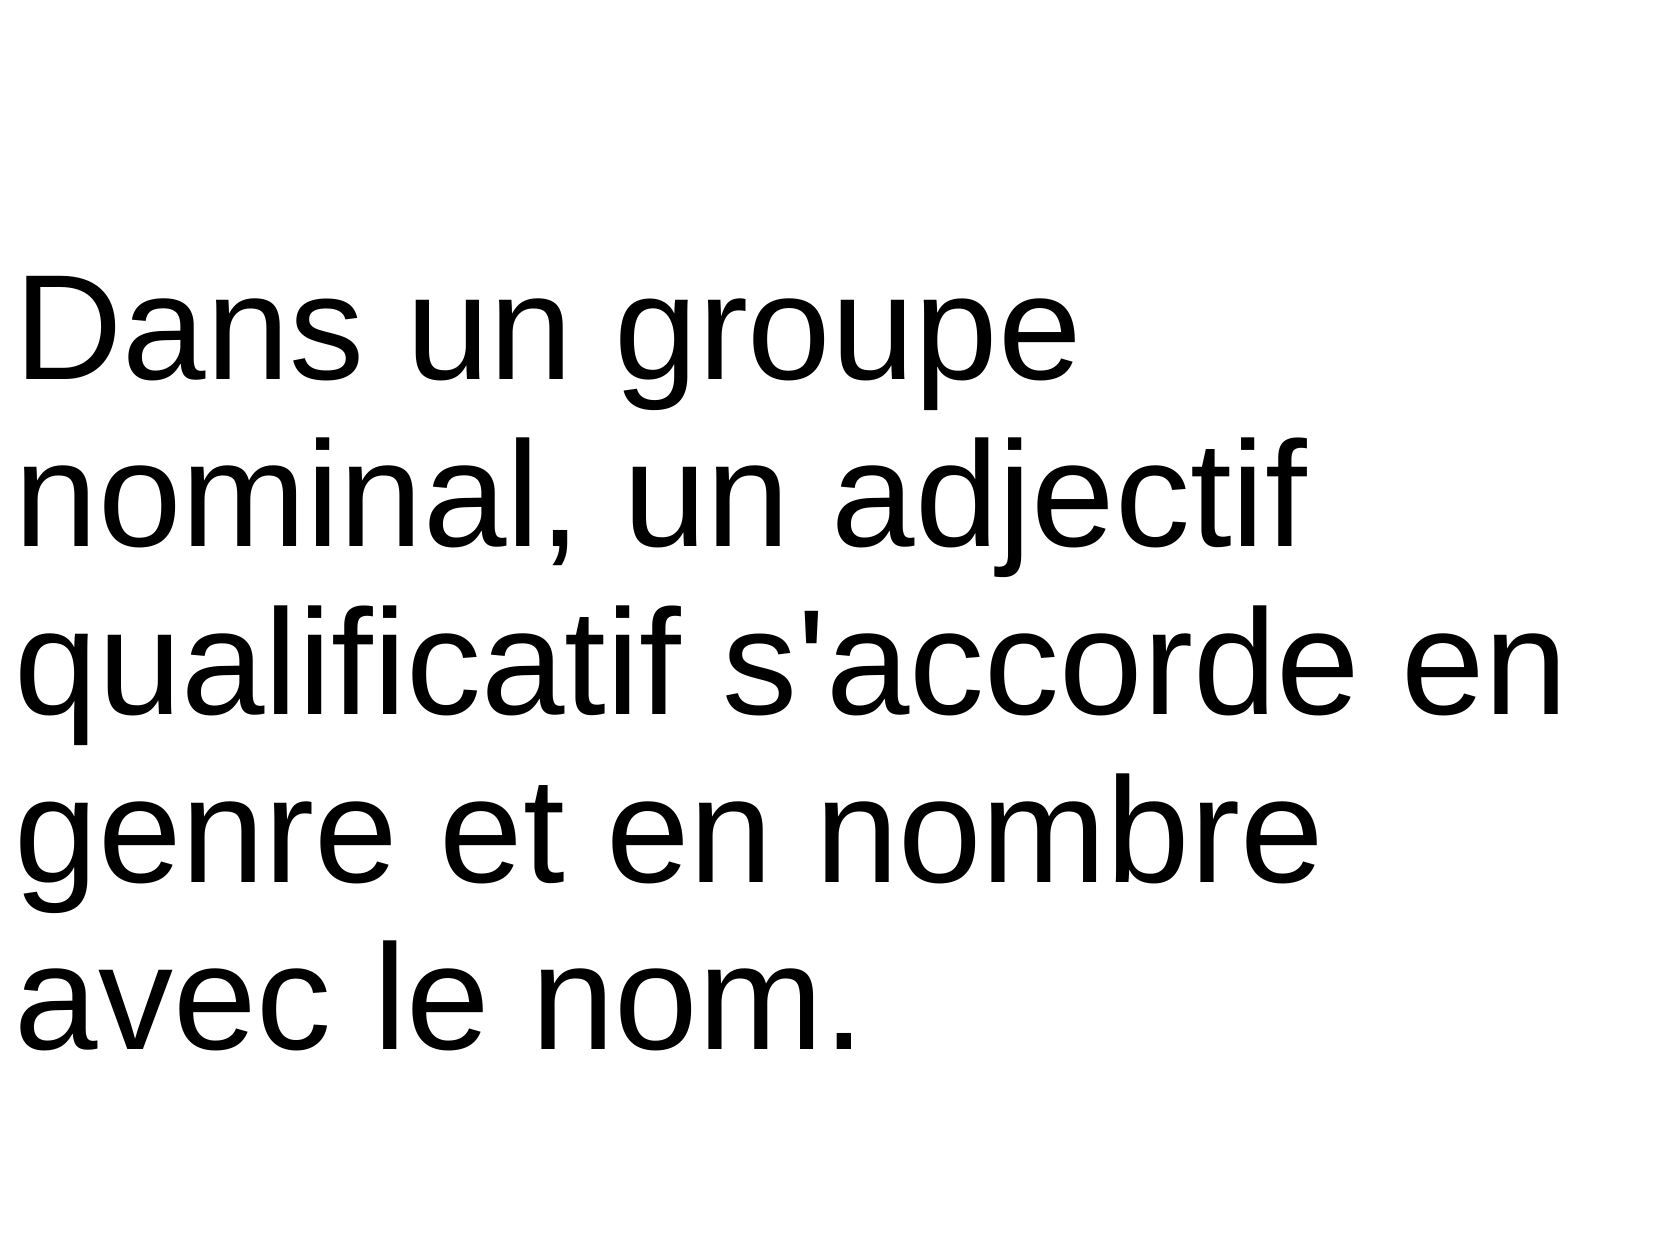

Dans un groupe nominal, un adjectif qualificatif s'accorde en genre et en nombre avec le nom.